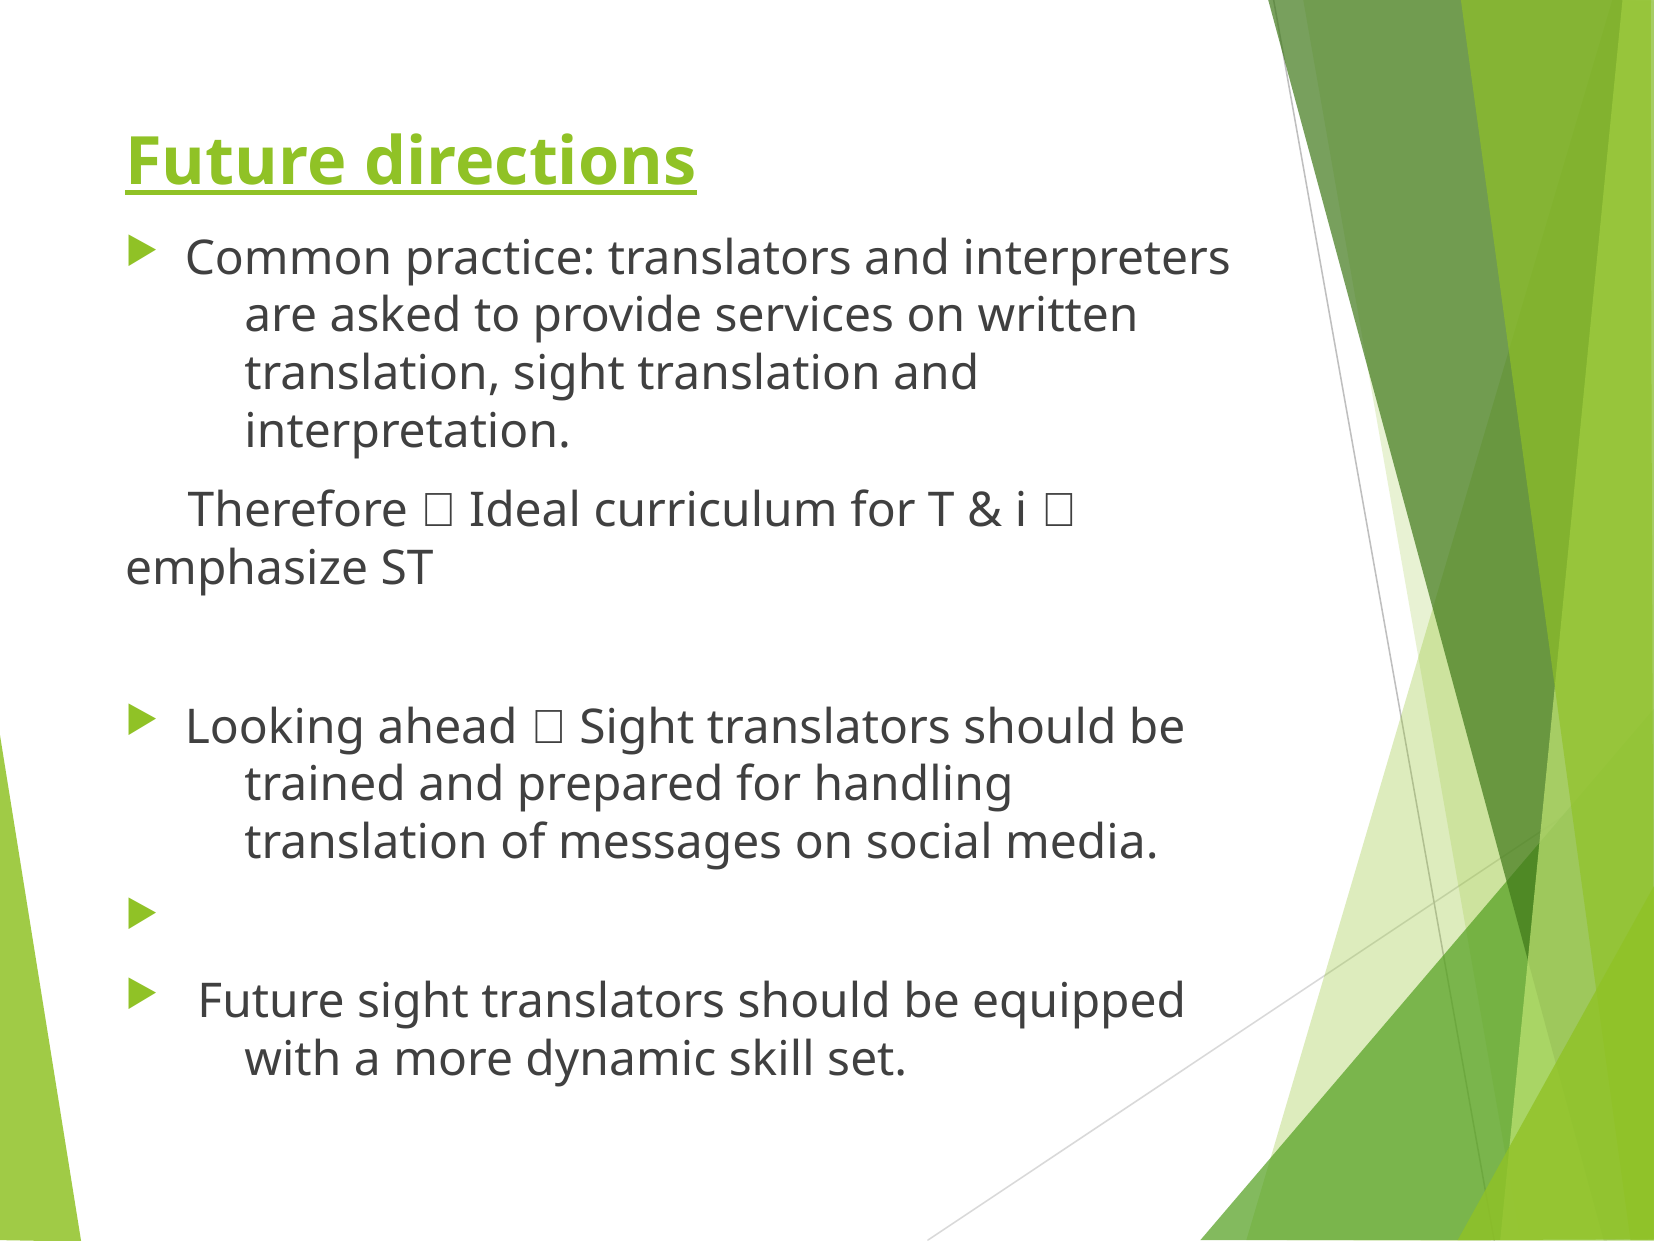

# Future directions
Common practice: translators and interpreters are asked to provide services on written translation, sight translation and interpretation.
 Therefore  Ideal curriculum for T & i  emphasize ST
Looking ahead  Sight translators should be trained and prepared for handling translation of messages on social media.
 Future sight translators should be equipped with a more dynamic skill set.